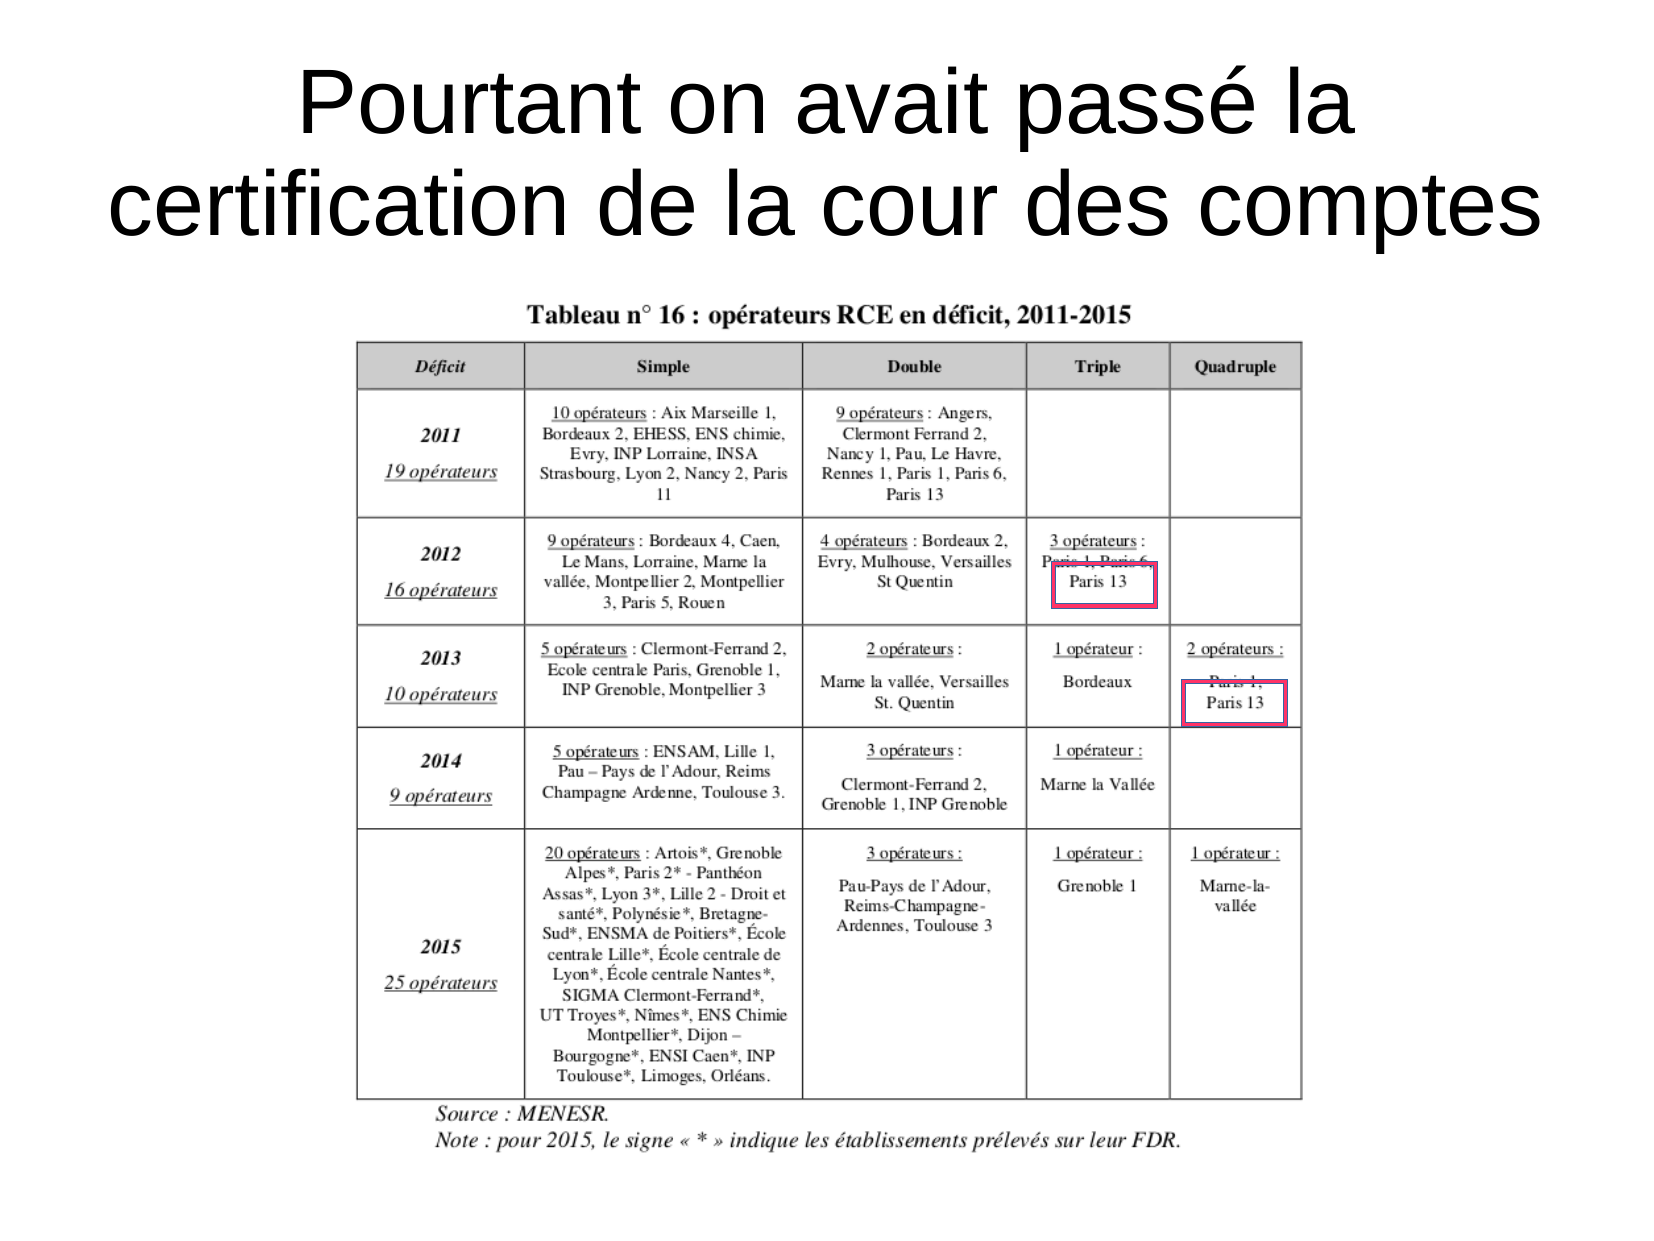

# Pourtant on avait passé la certification de la cour des comptes